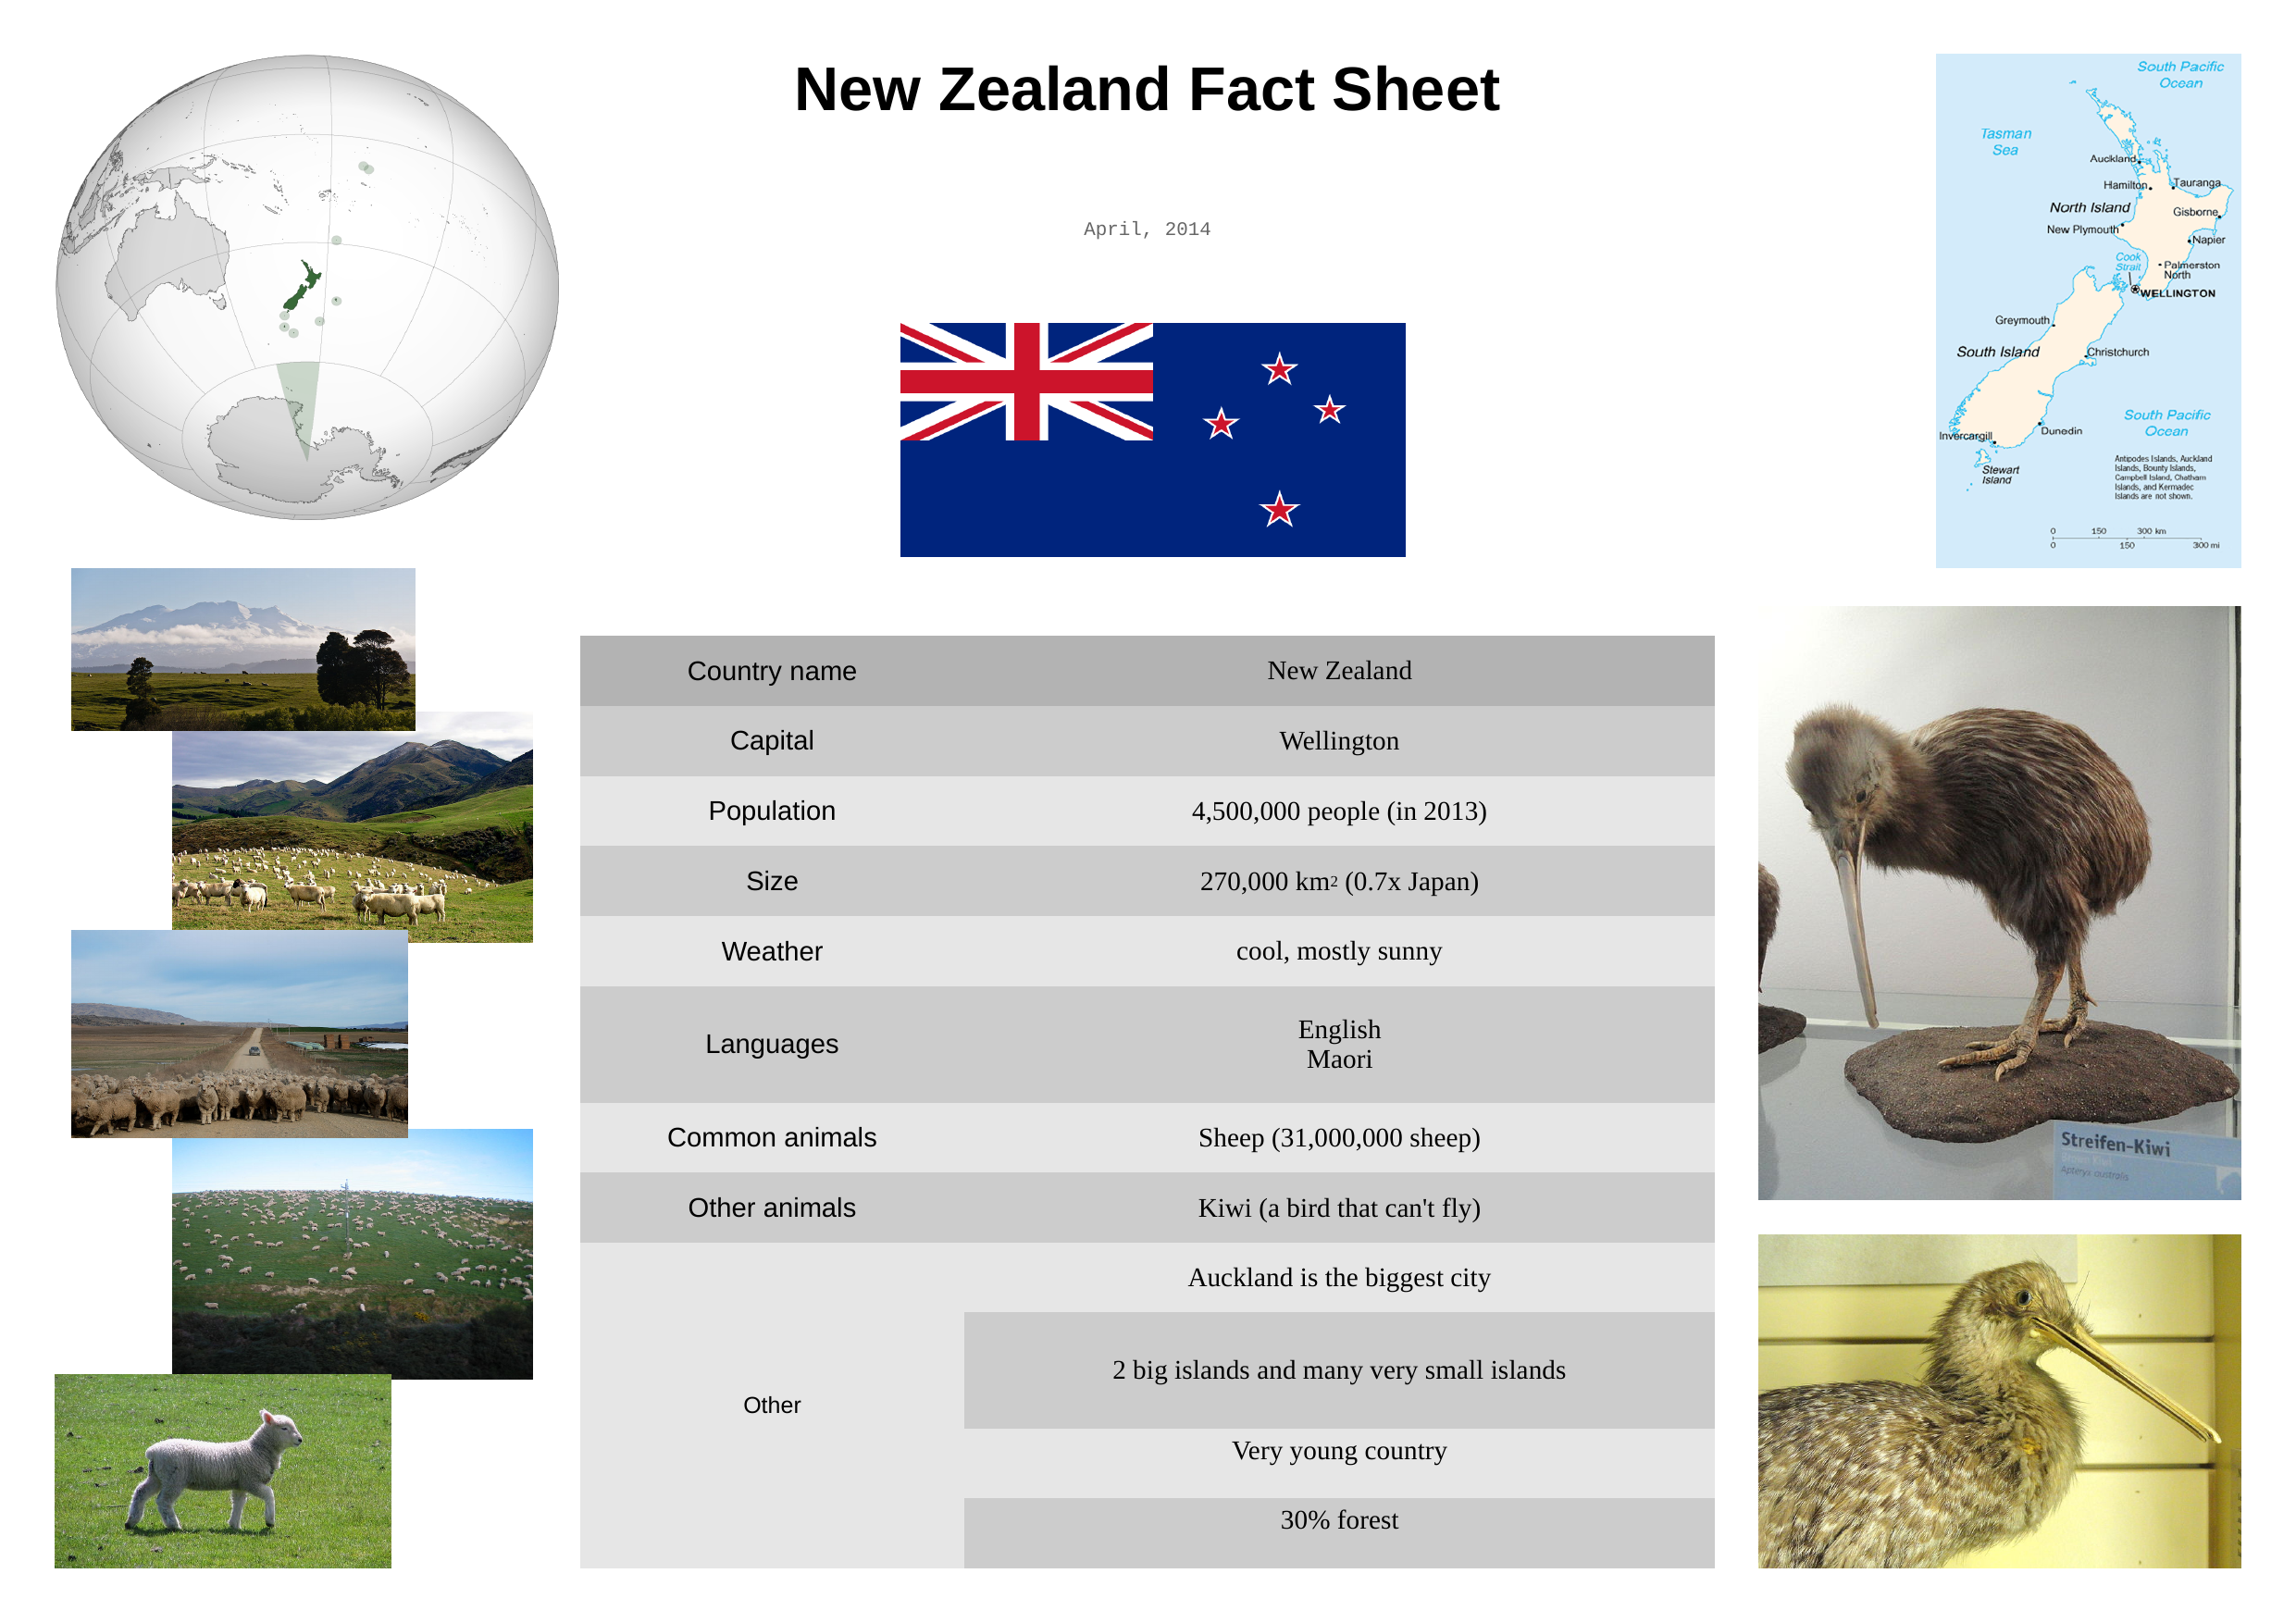

# New Zealand Fact Sheet
April, 2014
| Country name | New Zealand |
| --- | --- |
| Capital | Wellington |
| Population | 4,500,000 people (in 2013) |
| Size | 270,000 km2 (0.7x Japan) |
| Weather | cool, mostly sunny |
| Languages | English Maori |
| Common animals | Sheep (31,000,000 sheep) |
| Other animals | Kiwi (a bird that can't fly) |
| Other | Auckland is the biggest city |
| | 2 big islands and many very small islands |
| | Very young country |
| | 30% forest |